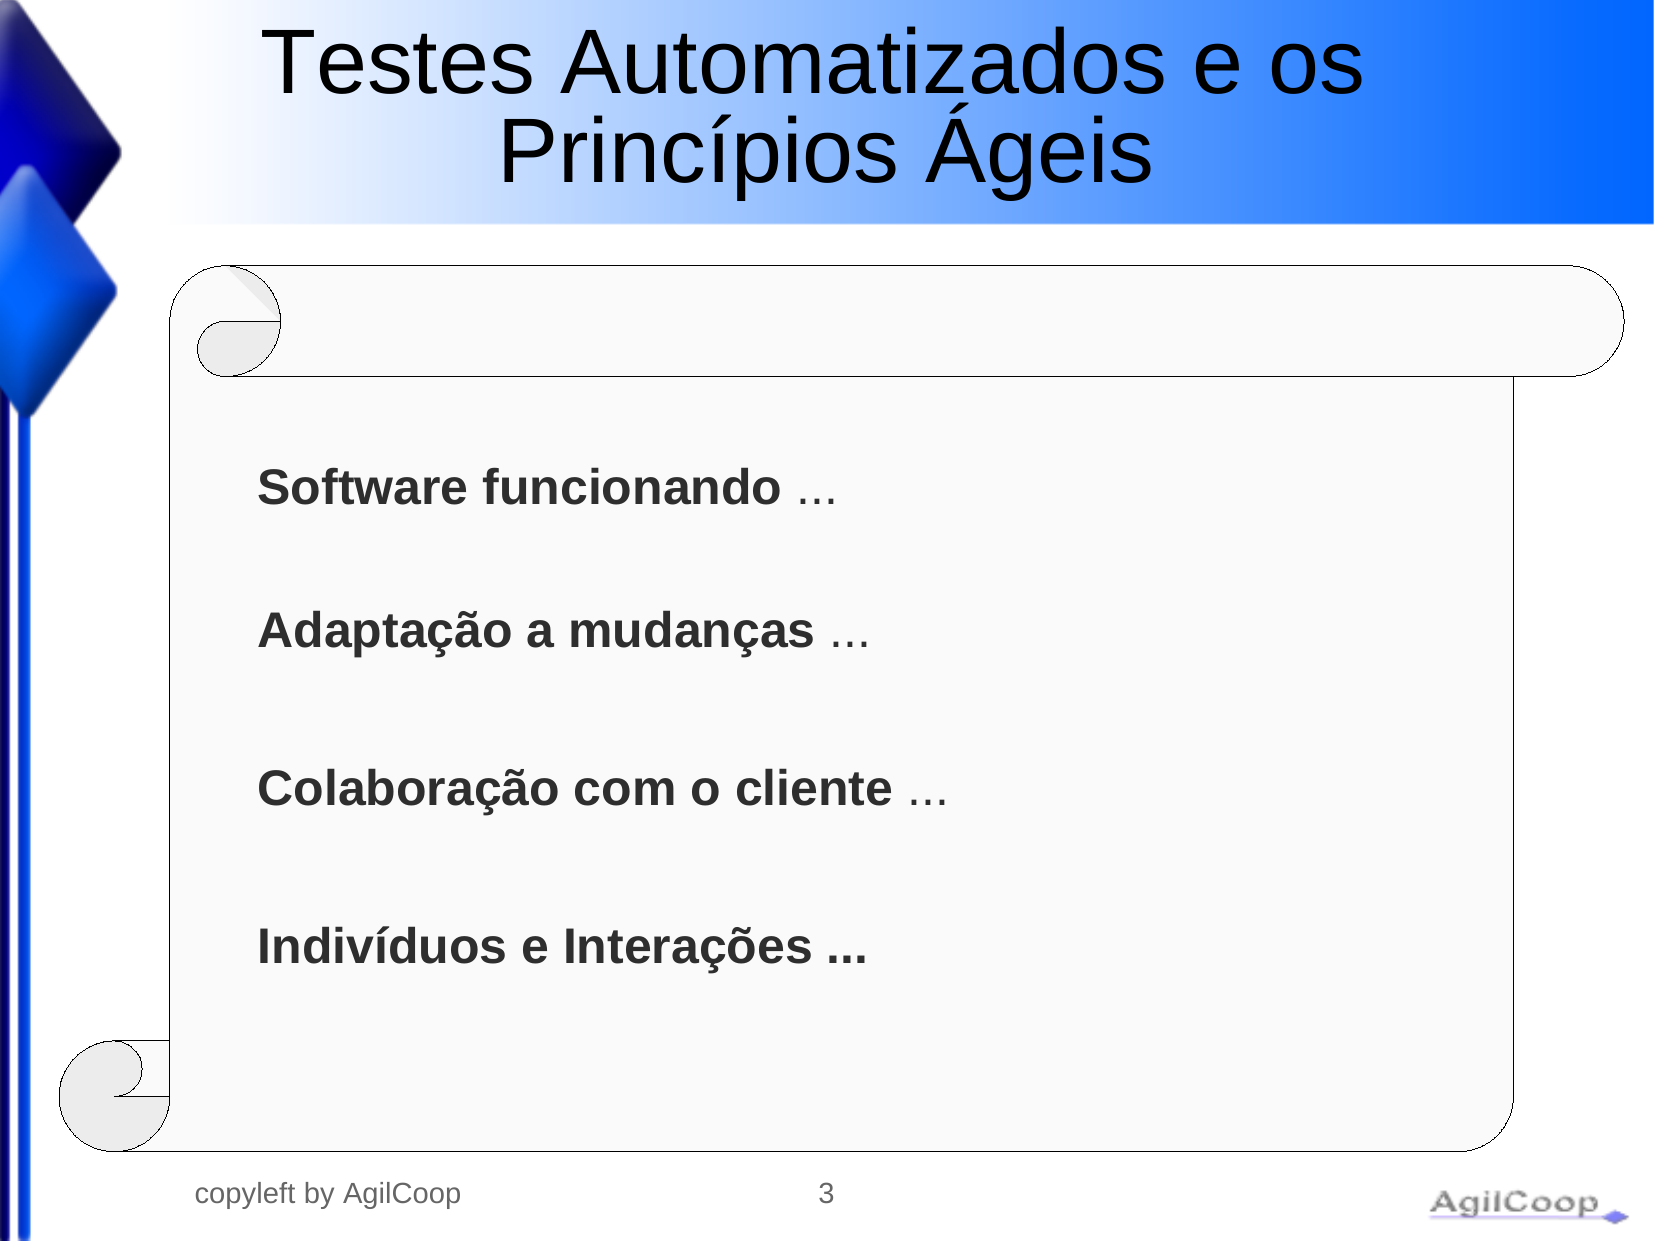

# Testes Automatizados e os Princípios Ágeis
Software funcionando ...
Adaptação a mudanças ...
Colaboração com o cliente ...
Indivíduos e Interações ...
copyleft by AgilCoop
3